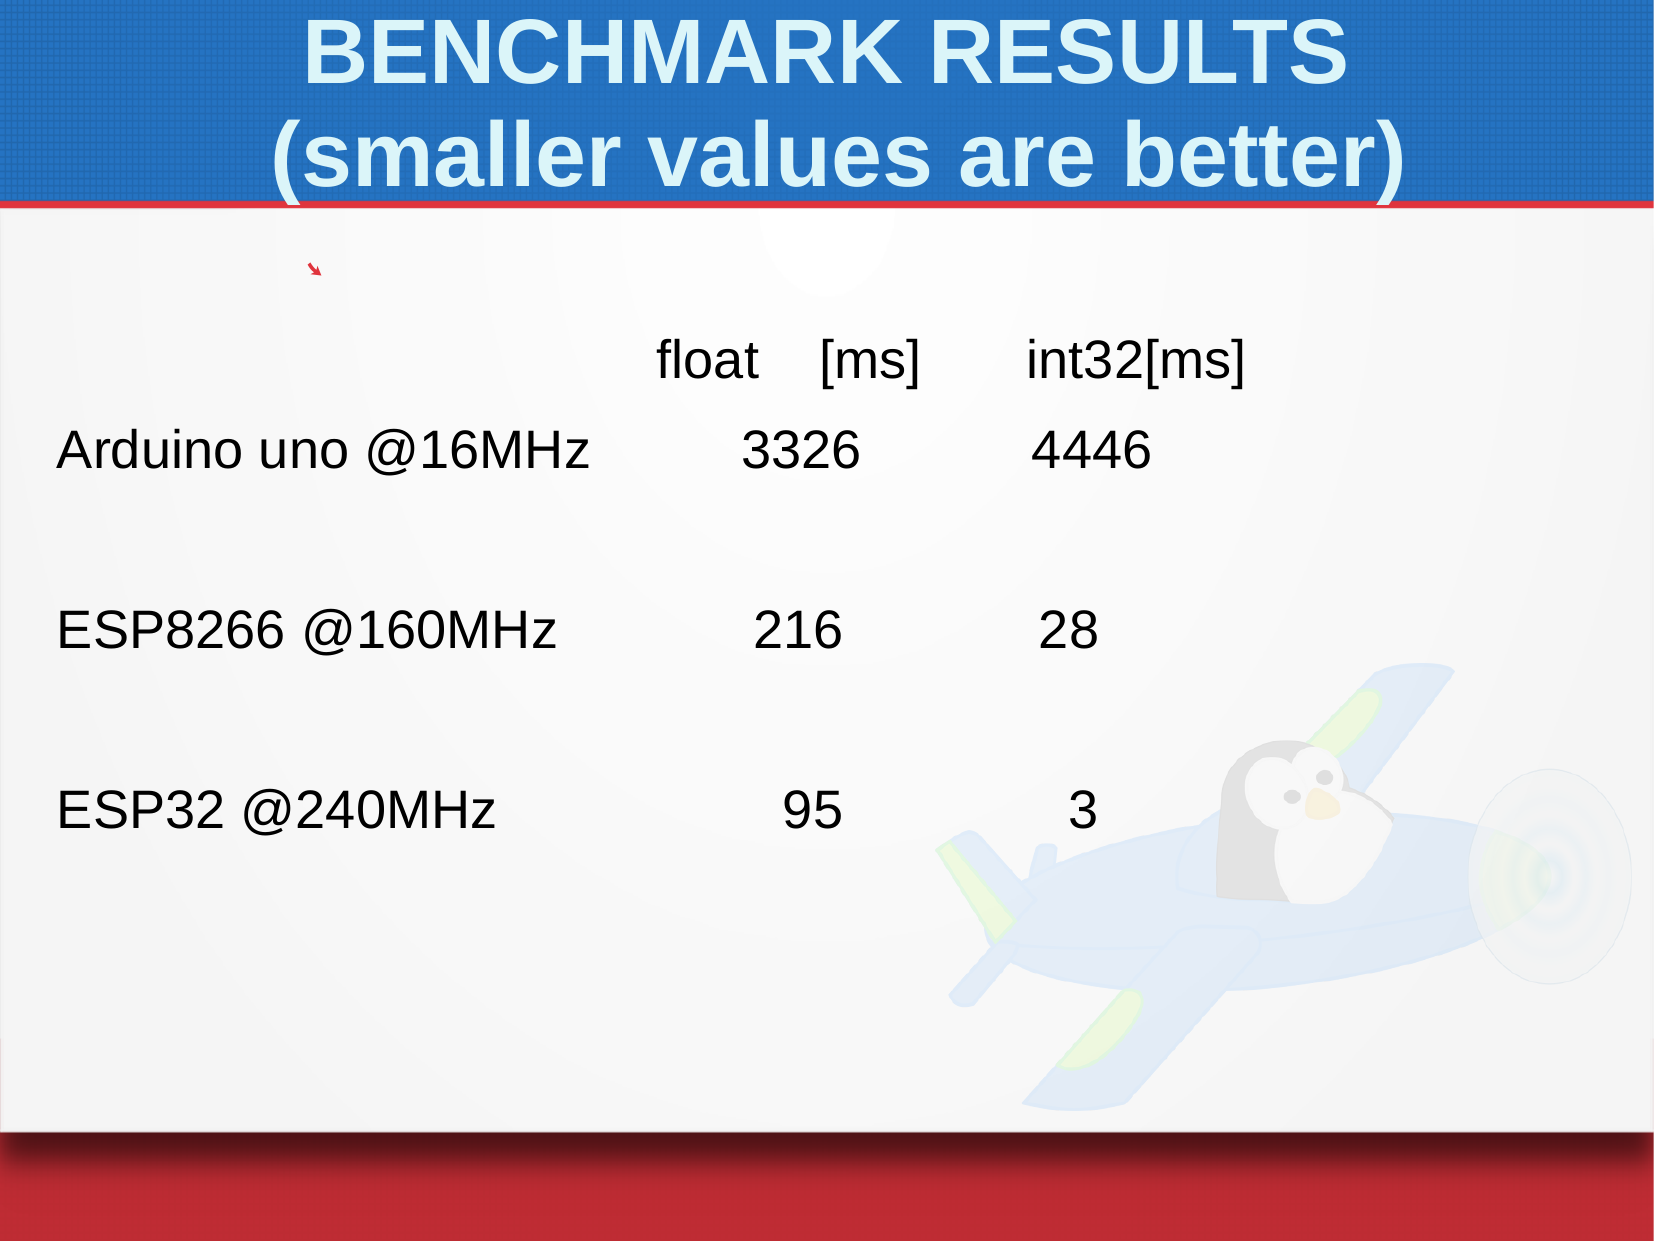

# BENCHMARK RESULTS (smaller values are better)
 float [ms] int32[ms]
Arduino uno @16MHz 3326			4446
ESP8266 @160MHz 216 28
ESP32 @240MHz 95 3